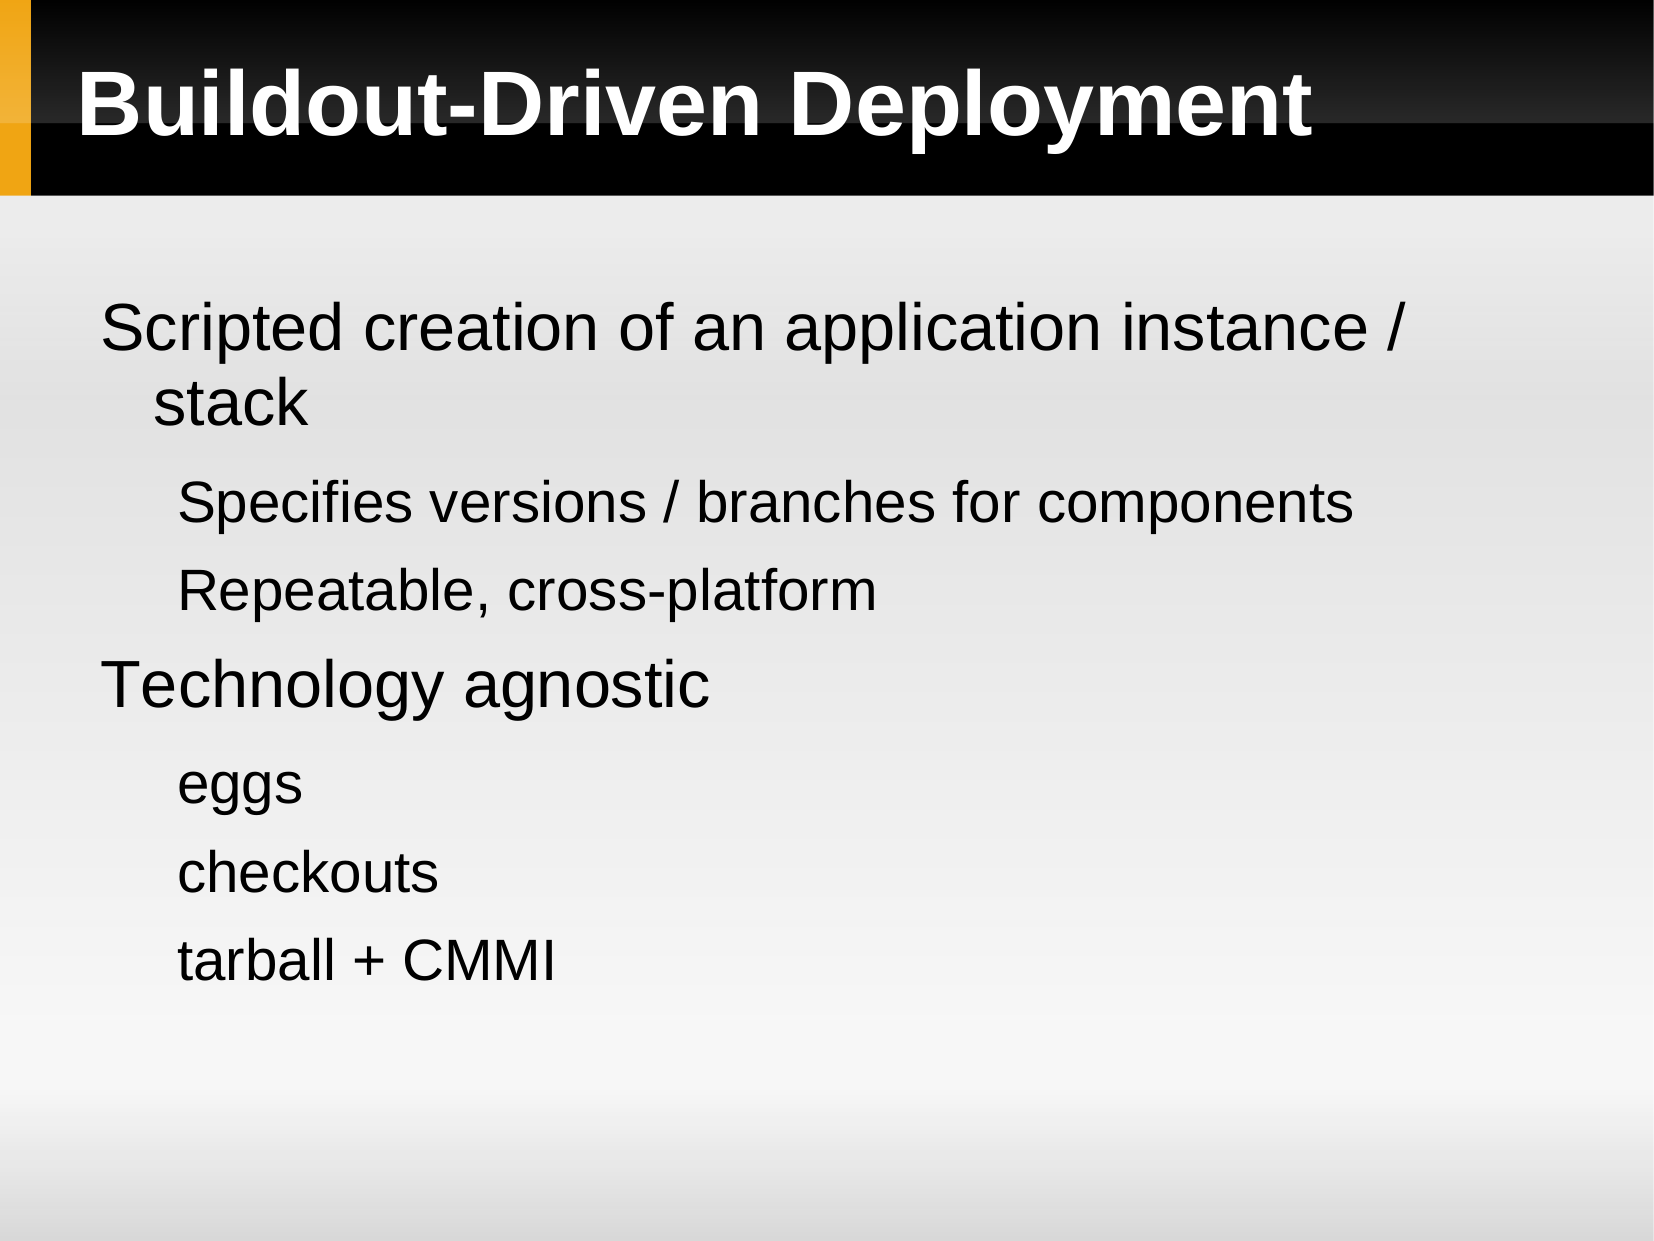

# Buildout-Driven Deployment
Scripted creation of an application instance / stack
Specifies versions / branches for components
Repeatable, cross-platform
Technology agnostic
eggs
checkouts
tarball + CMMI